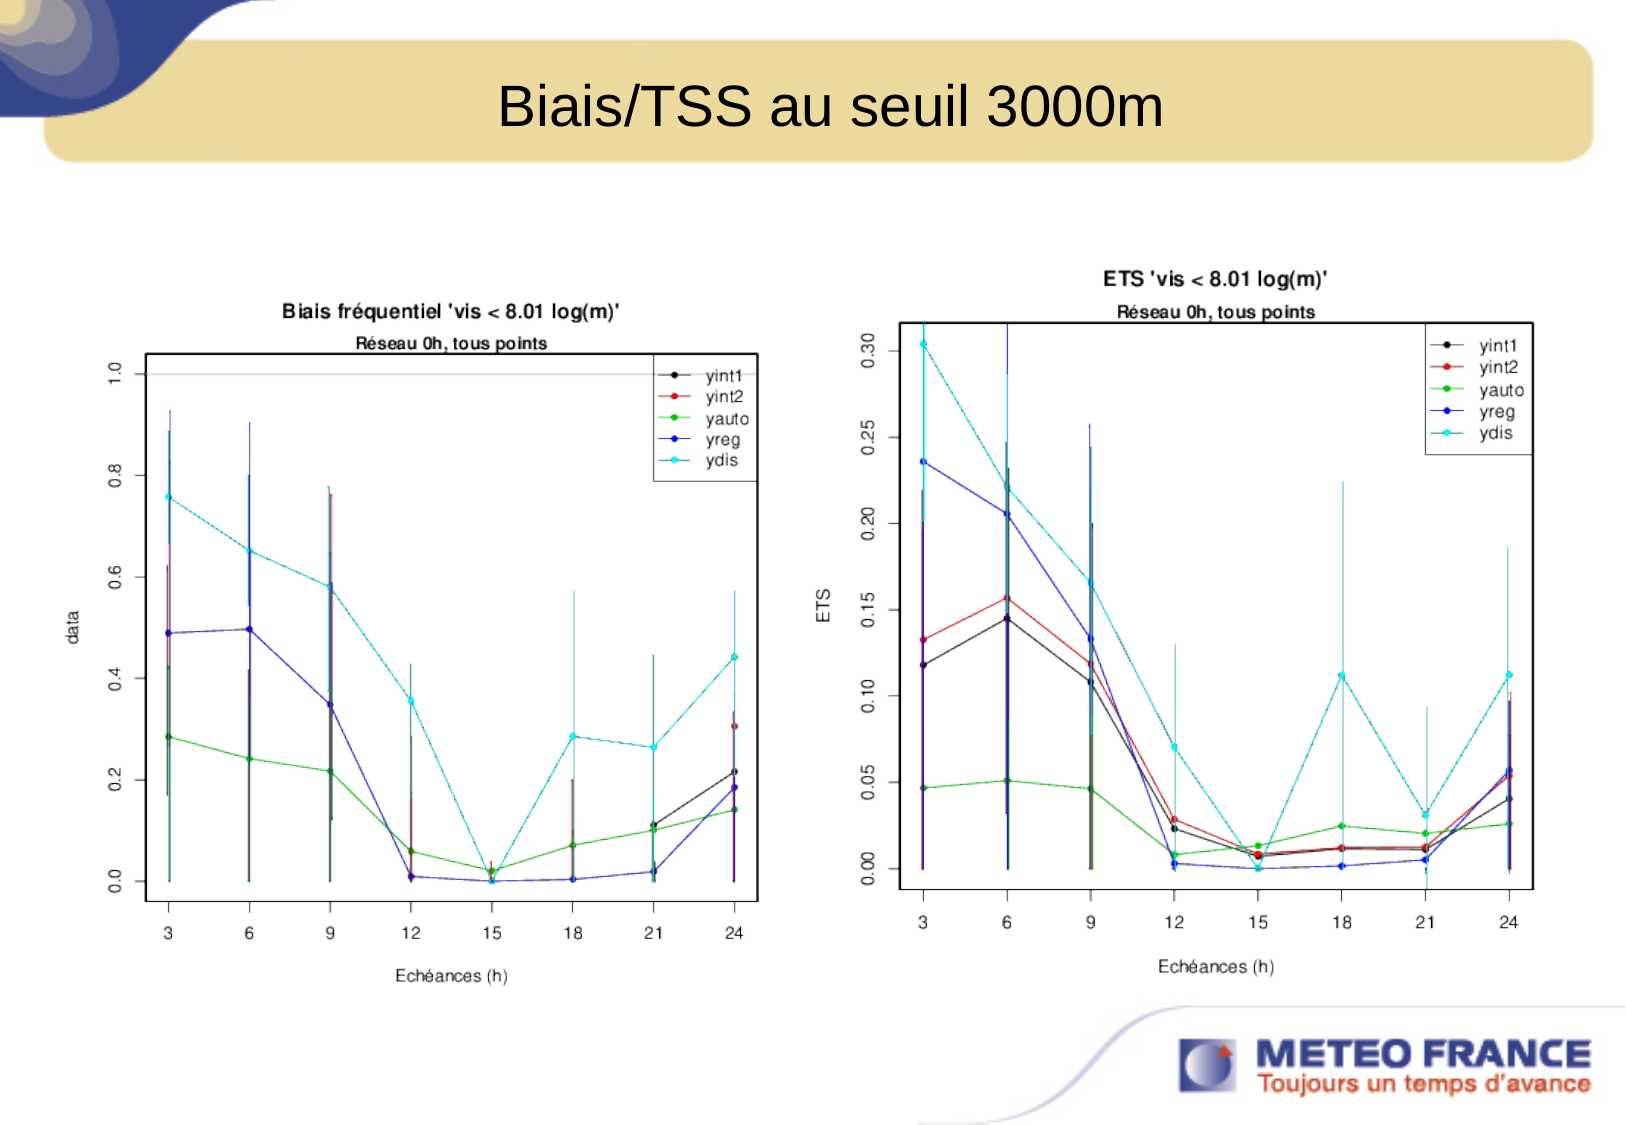

# Biais/TSS au seuil 3000m
Techniques et Organisation de la prévision - septembre 2011